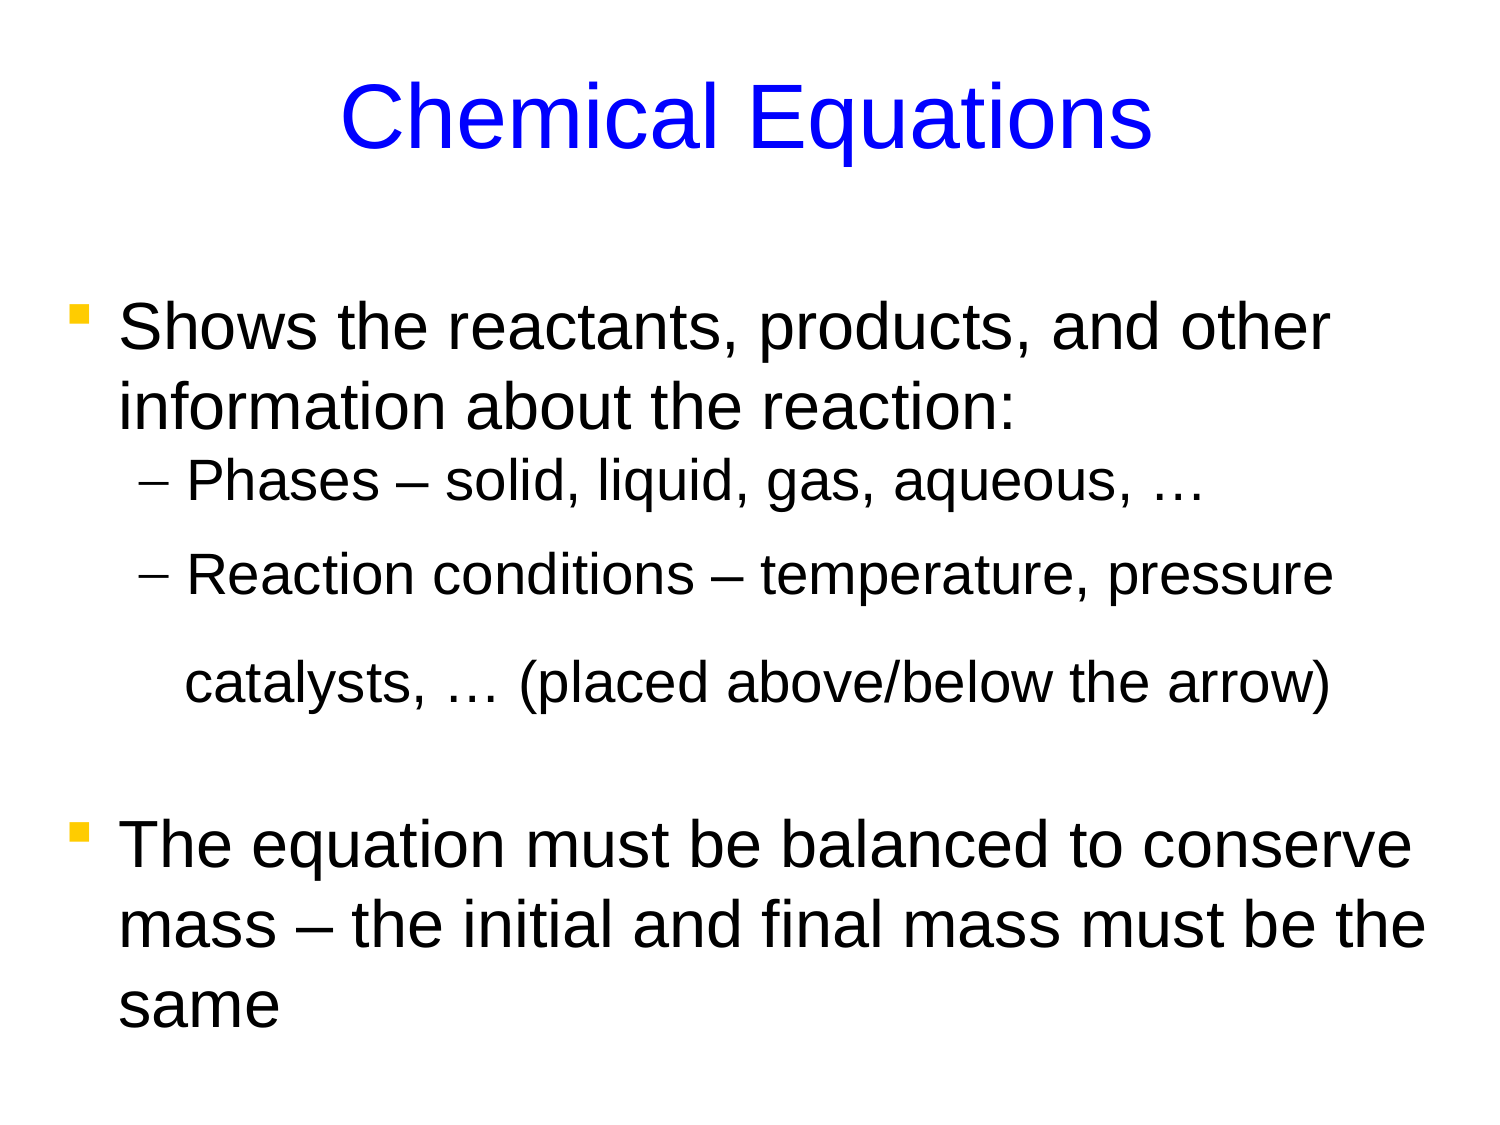

# Chemical Equations
Shows the reactants, products, and other information about the reaction:
Phases – solid, liquid, gas, aqueous, …
Reaction conditions – temperature, pressure
catalysts, … (placed above/below the arrow)
The equation must be balanced to conserve mass – the initial and final mass must be the same